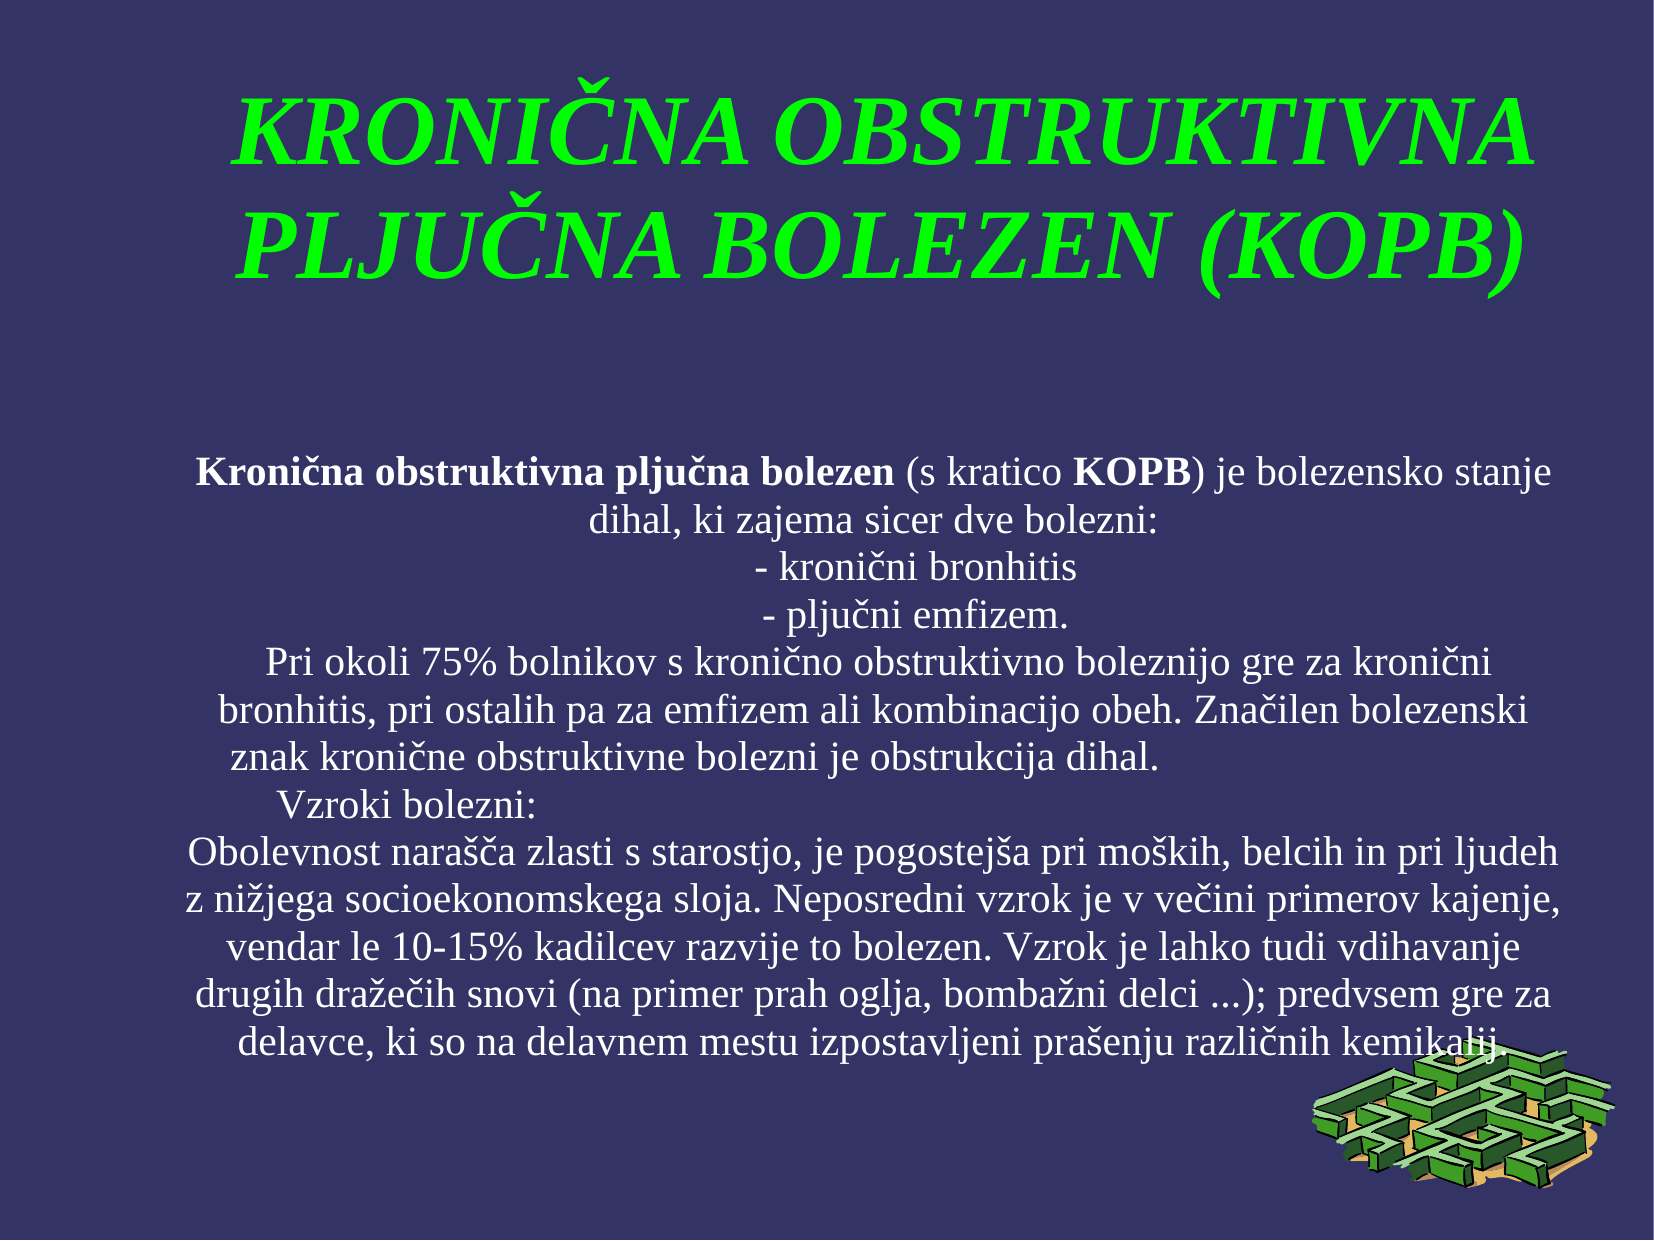

# KRONIČNA OBSTRUKTIVNA PLJUČNA BOLEZEN (KOPB)
Kronična obstruktivna pljučna bolezen (s kratico KOPB) je bolezensko stanje dihal, ki zajema sicer dve bolezni:
 - kronični bronhitis
 - pljučni emfizem.
 Pri okoli 75% bolnikov s kronično obstruktivno boleznijo gre za kronični bronhitis, pri ostalih pa za emfizem ali kombinacijo obeh. Značilen bolezenski znak kronične obstruktivne bolezni je obstrukcija dihal.
Vzroki bolezni: Obolevnost narašča zlasti s starostjo, je pogostejša pri moških, belcih in pri ljudeh z nižjega socioekonomskega sloja. Neposredni vzrok je v večini primerov kajenje, vendar le 10-15% kadilcev razvije to bolezen. Vzrok je lahko tudi vdihavanje drugih dražečih snovi (na primer prah oglja, bombažni delci ...); predvsem gre za delavce, ki so na delavnem mestu izpostavljeni prašenju različnih kemikalij.